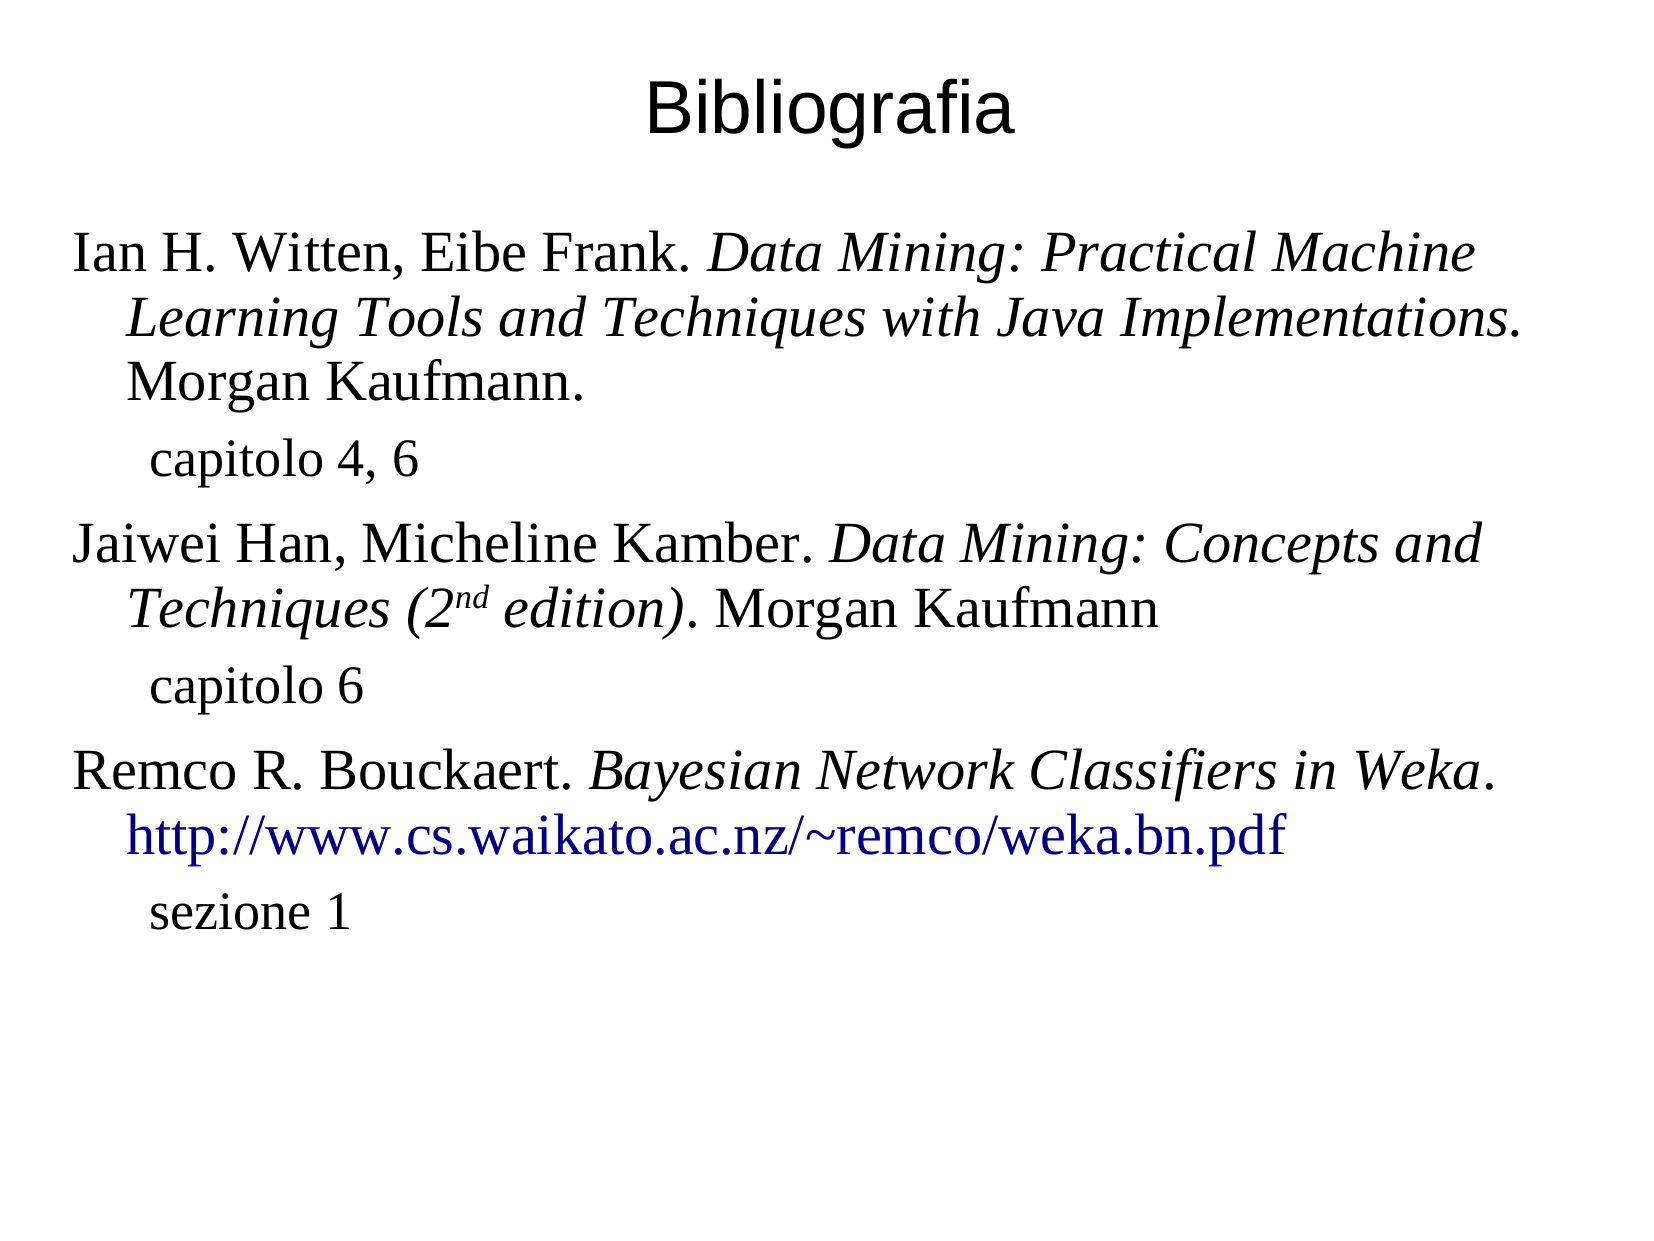

# Bibliografia
Ian H. Witten, Eibe Frank. Data Mining: Practical Machine Learning Tools and Techniques with Java Implementations. Morgan Kaufmann.
capitolo 4, 6
Jaiwei Han, Micheline Kamber. Data Mining: Concepts and Techniques (2nd edition). Morgan Kaufmann
capitolo 6
Remco R. Bouckaert. Bayesian Network Classifiers in Weka. http://www.cs.waikato.ac.nz/~remco/weka.bn.pdf
sezione 1